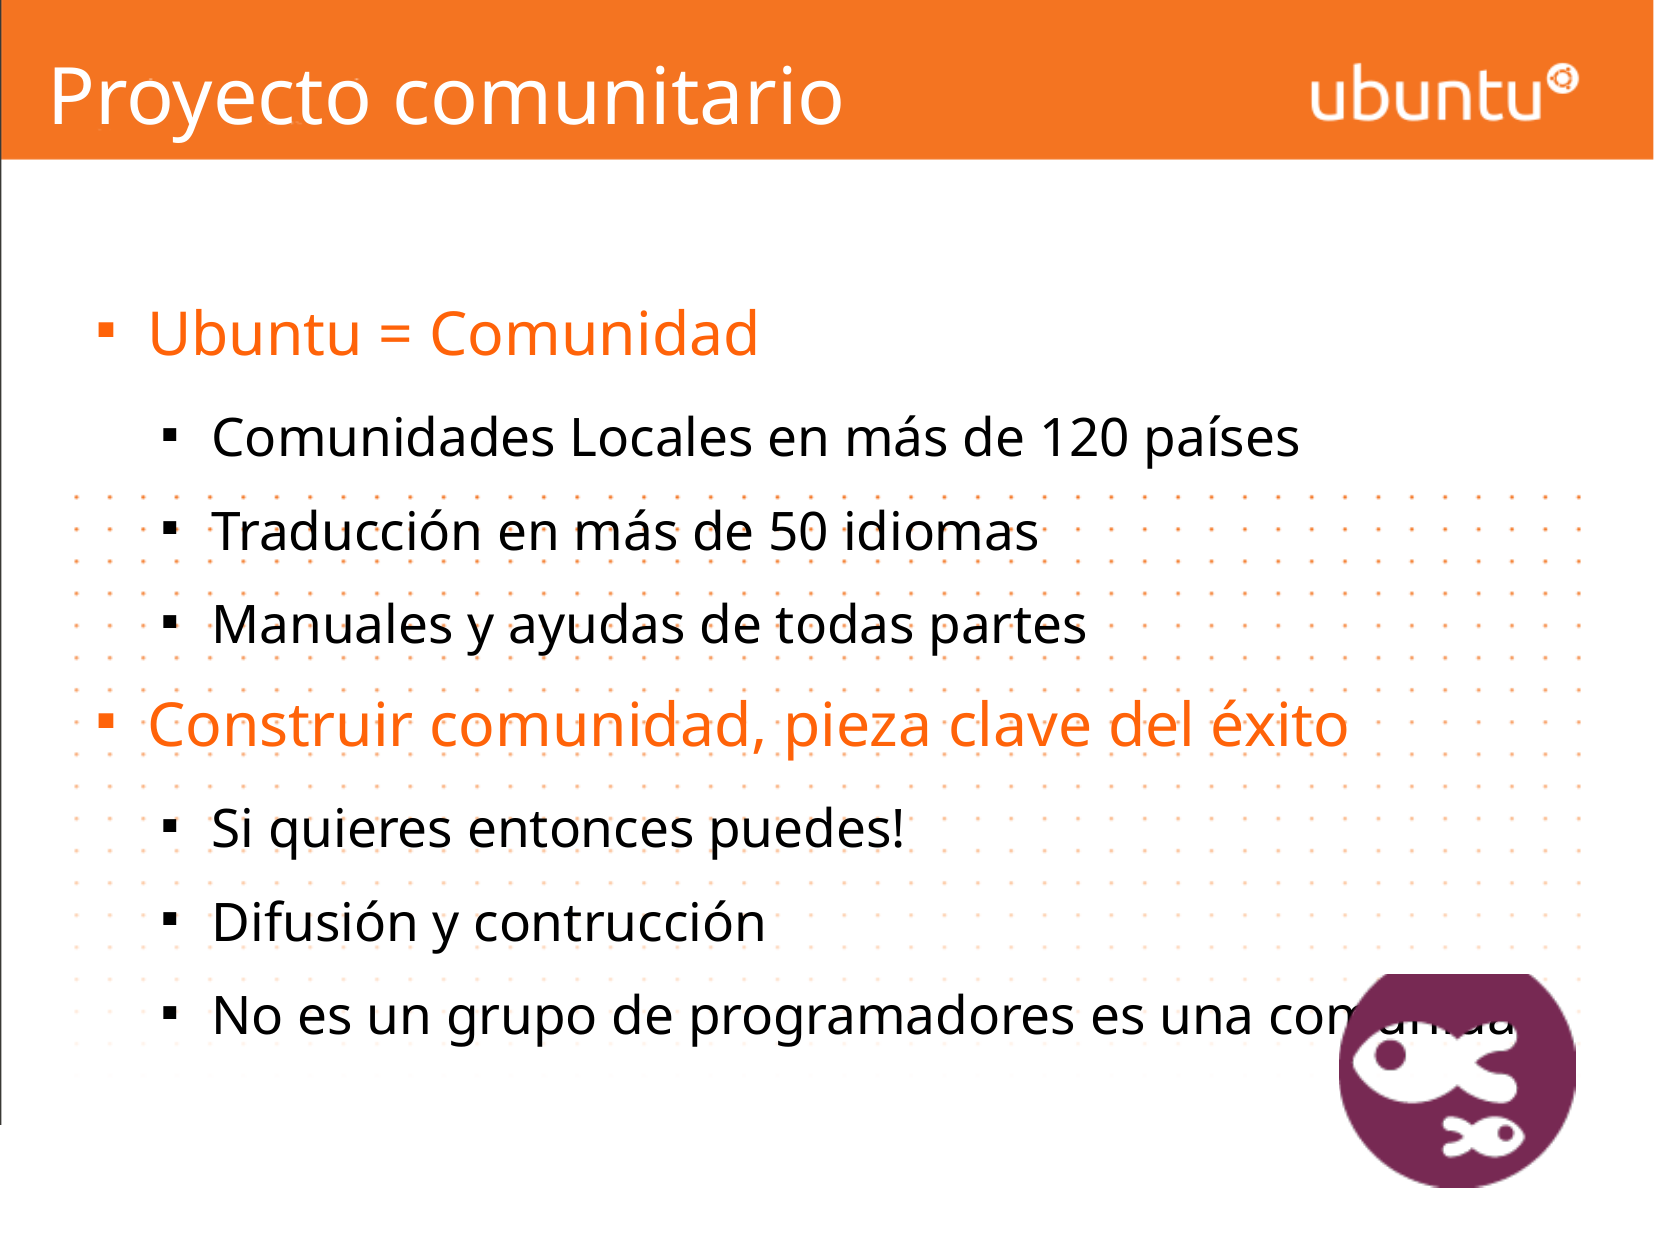

# Proyecto comunitario
Ubuntu = Comunidad
Comunidades Locales en más de 120 países
Traducción en más de 50 idiomas
Manuales y ayudas de todas partes
Construir comunidad, pieza clave del éxito
Si quieres entonces puedes!
Difusión y contrucción
No es un grupo de programadores es una comunidad